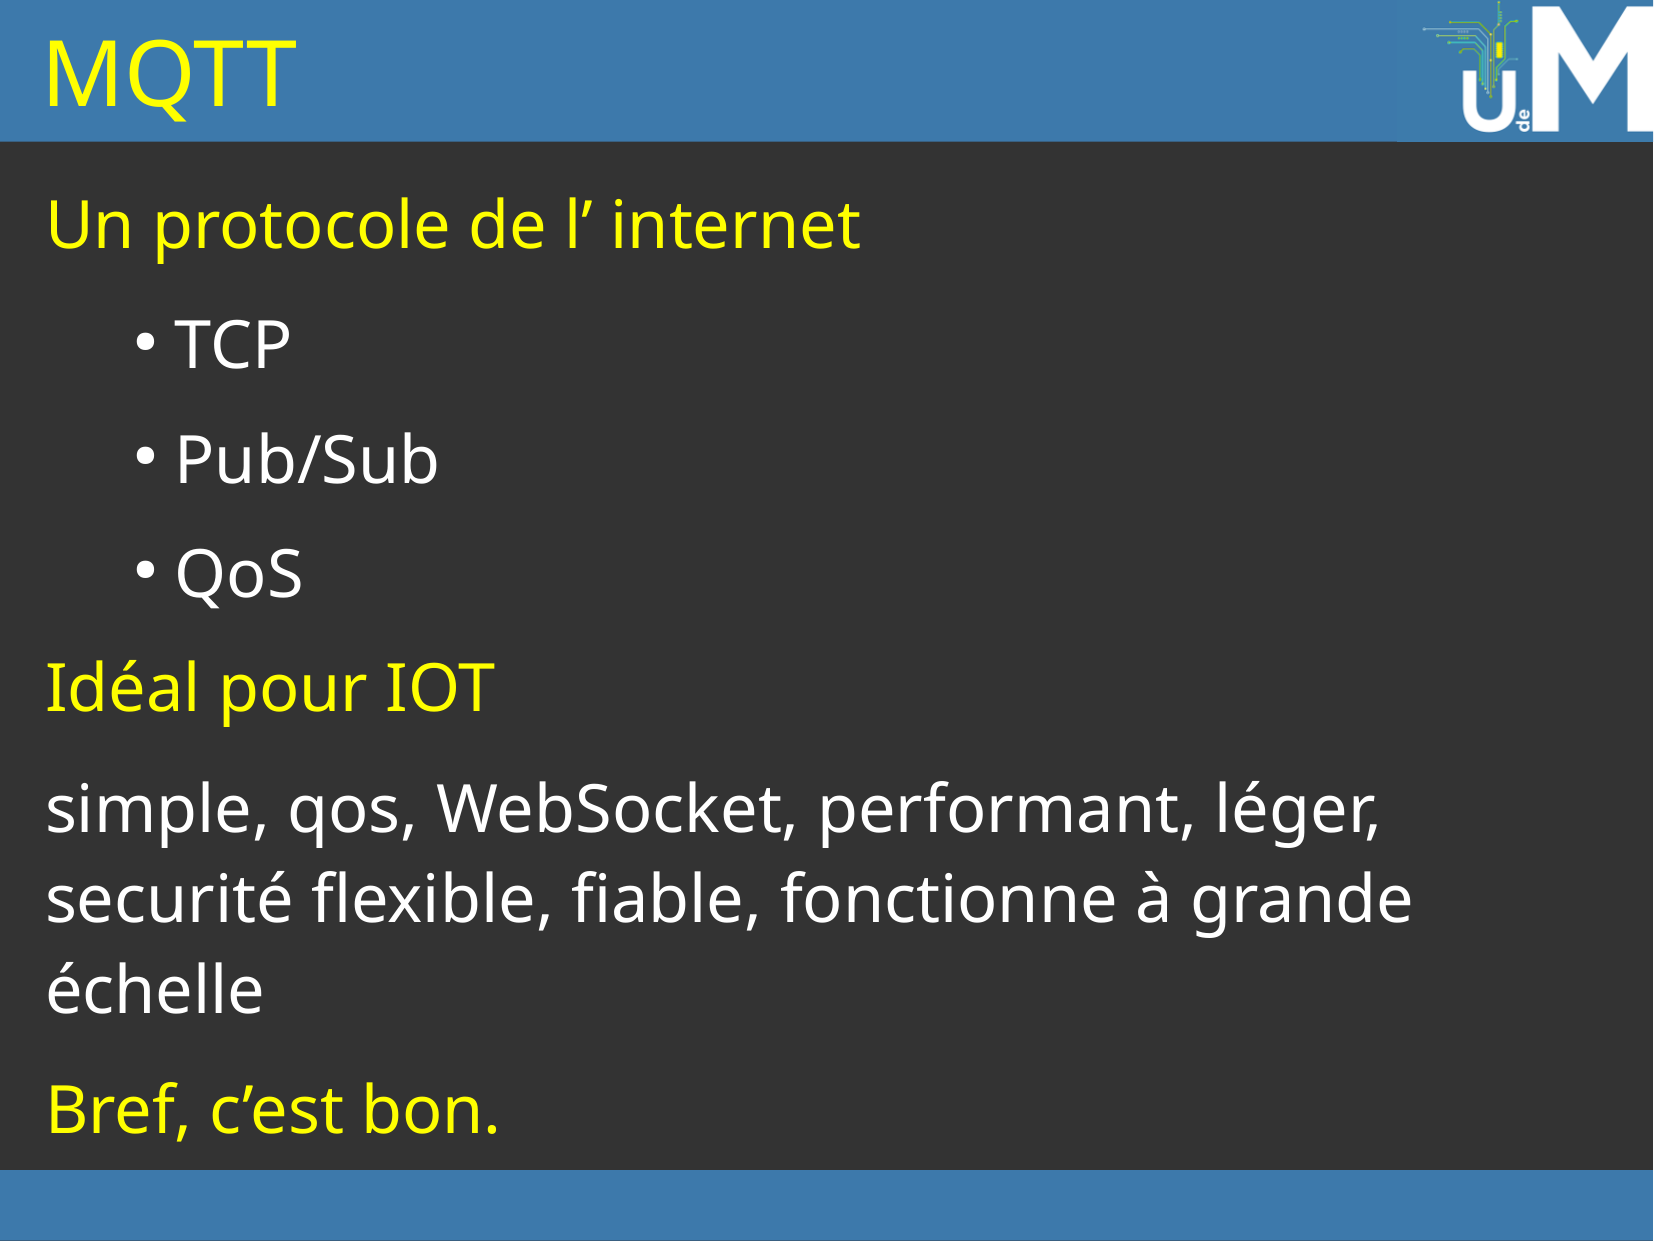

# MQTT
Un protocole de l’ internet
 TCP
 Pub/Sub
 QoS
Idéal pour IOT
simple, qos, WebSocket, performant, léger, securité flexible, fiable, fonctionne à grande échelle
Bref, c’est bon.